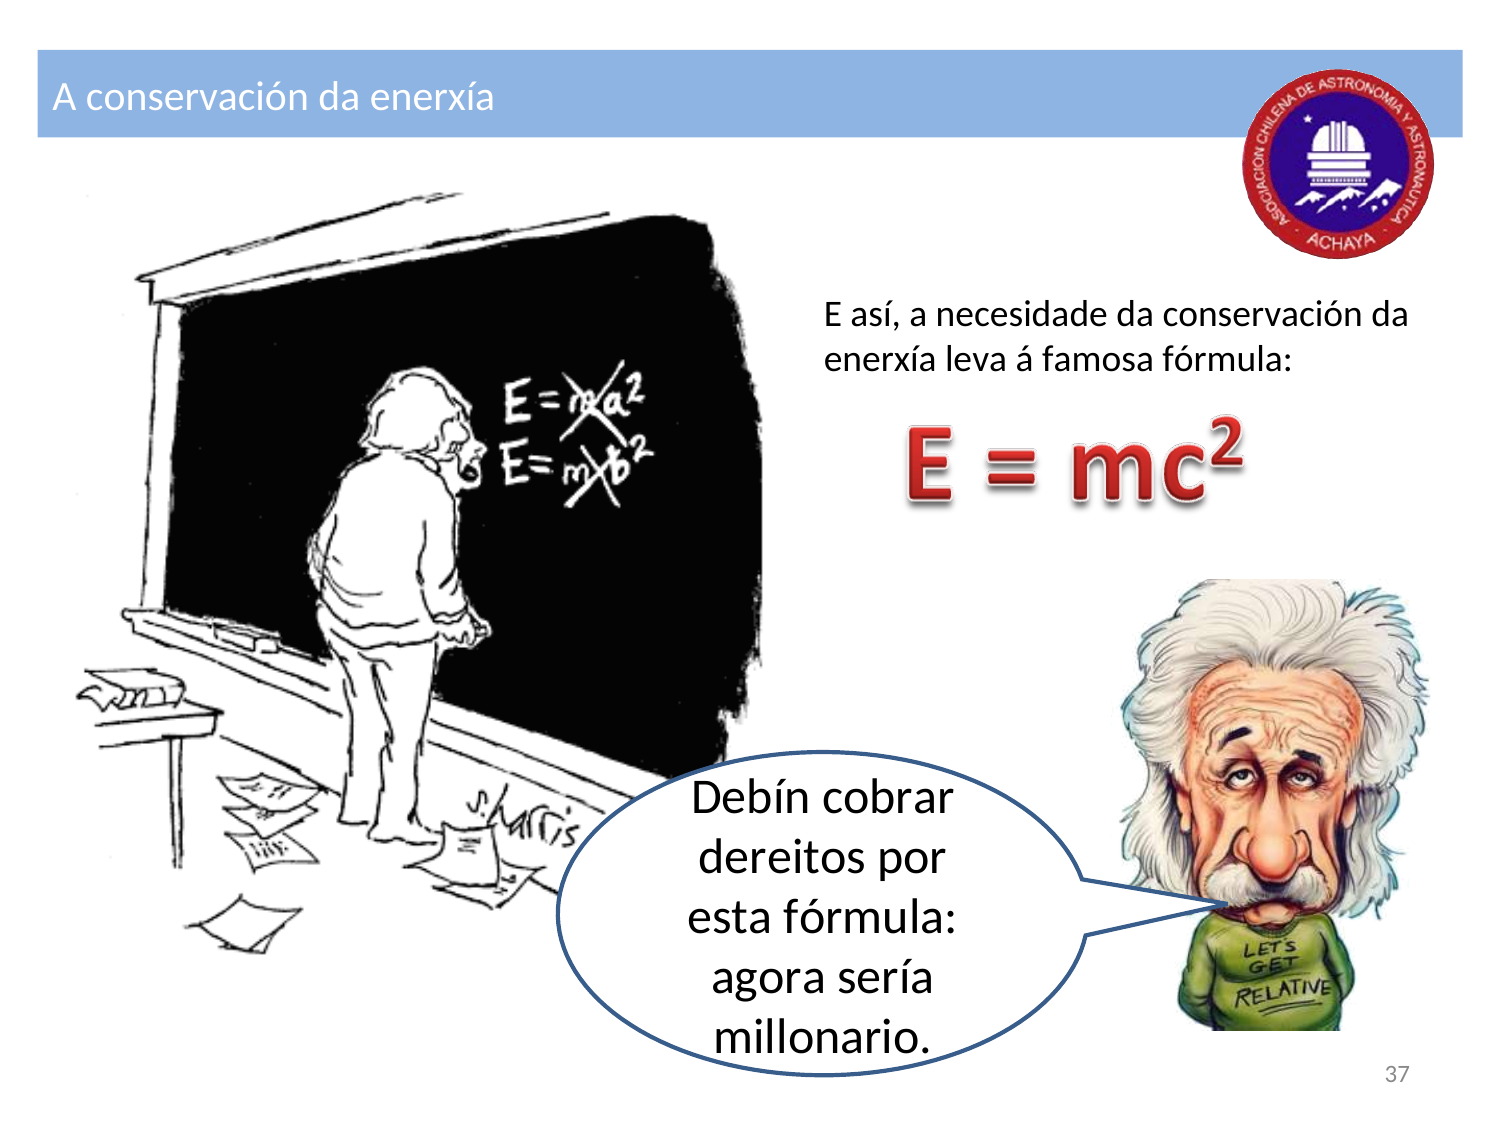

A conservación da enerxía
E así, a necesidade da conservación da enerxía leva á famosa fórmula:
Debín cobrar dereitos por esta fórmula: agora sería millonario.